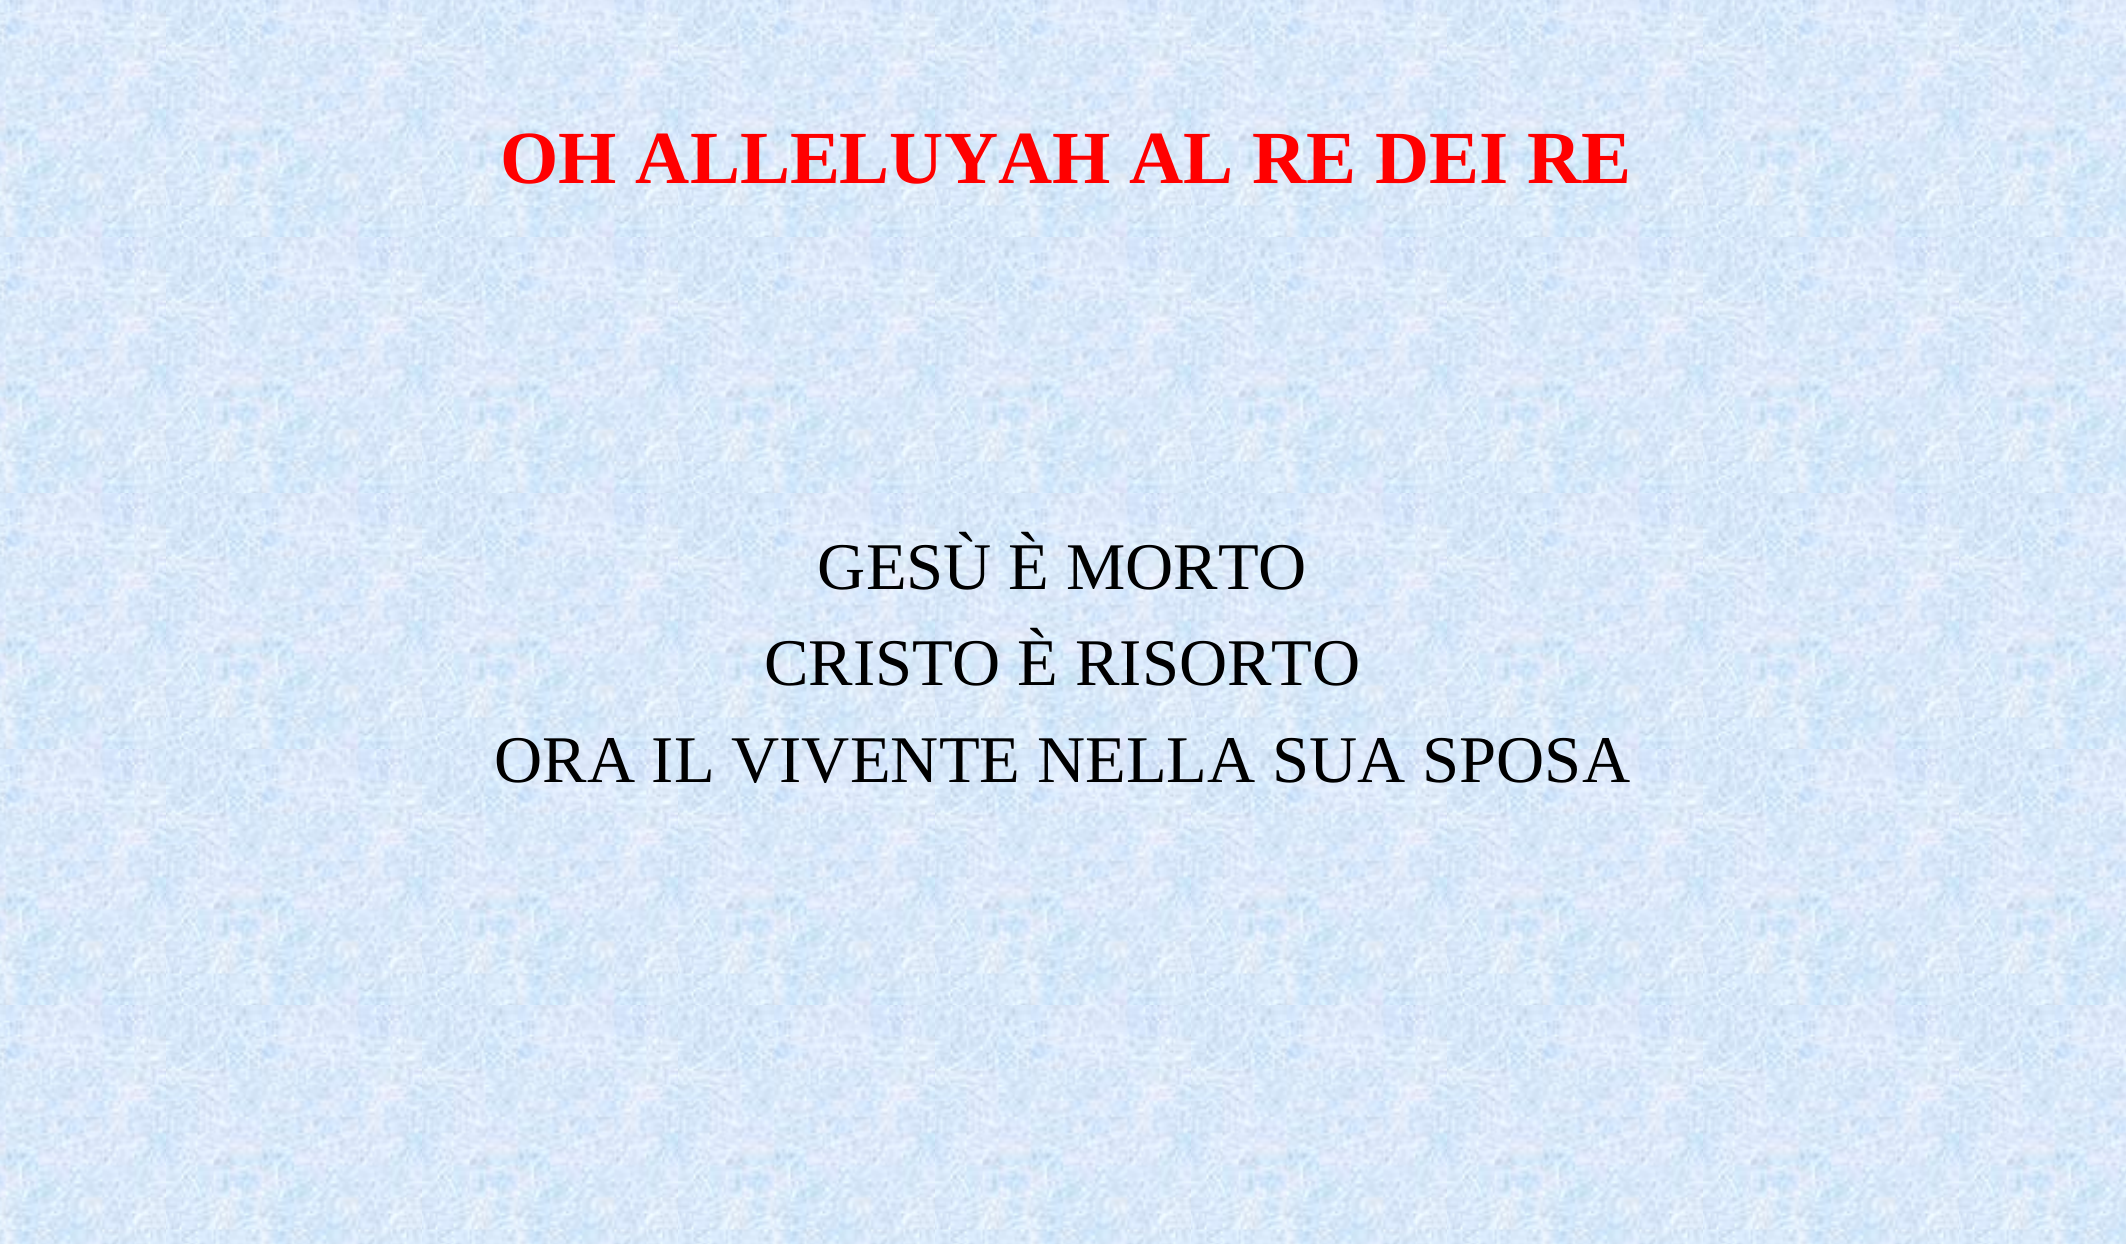

# OH ALLELUYAH AL RE DEI RE
GESÙ È MORTO
CRISTO È RISORTO
ORA IL VIVENTE NELLA SUA SPOSA